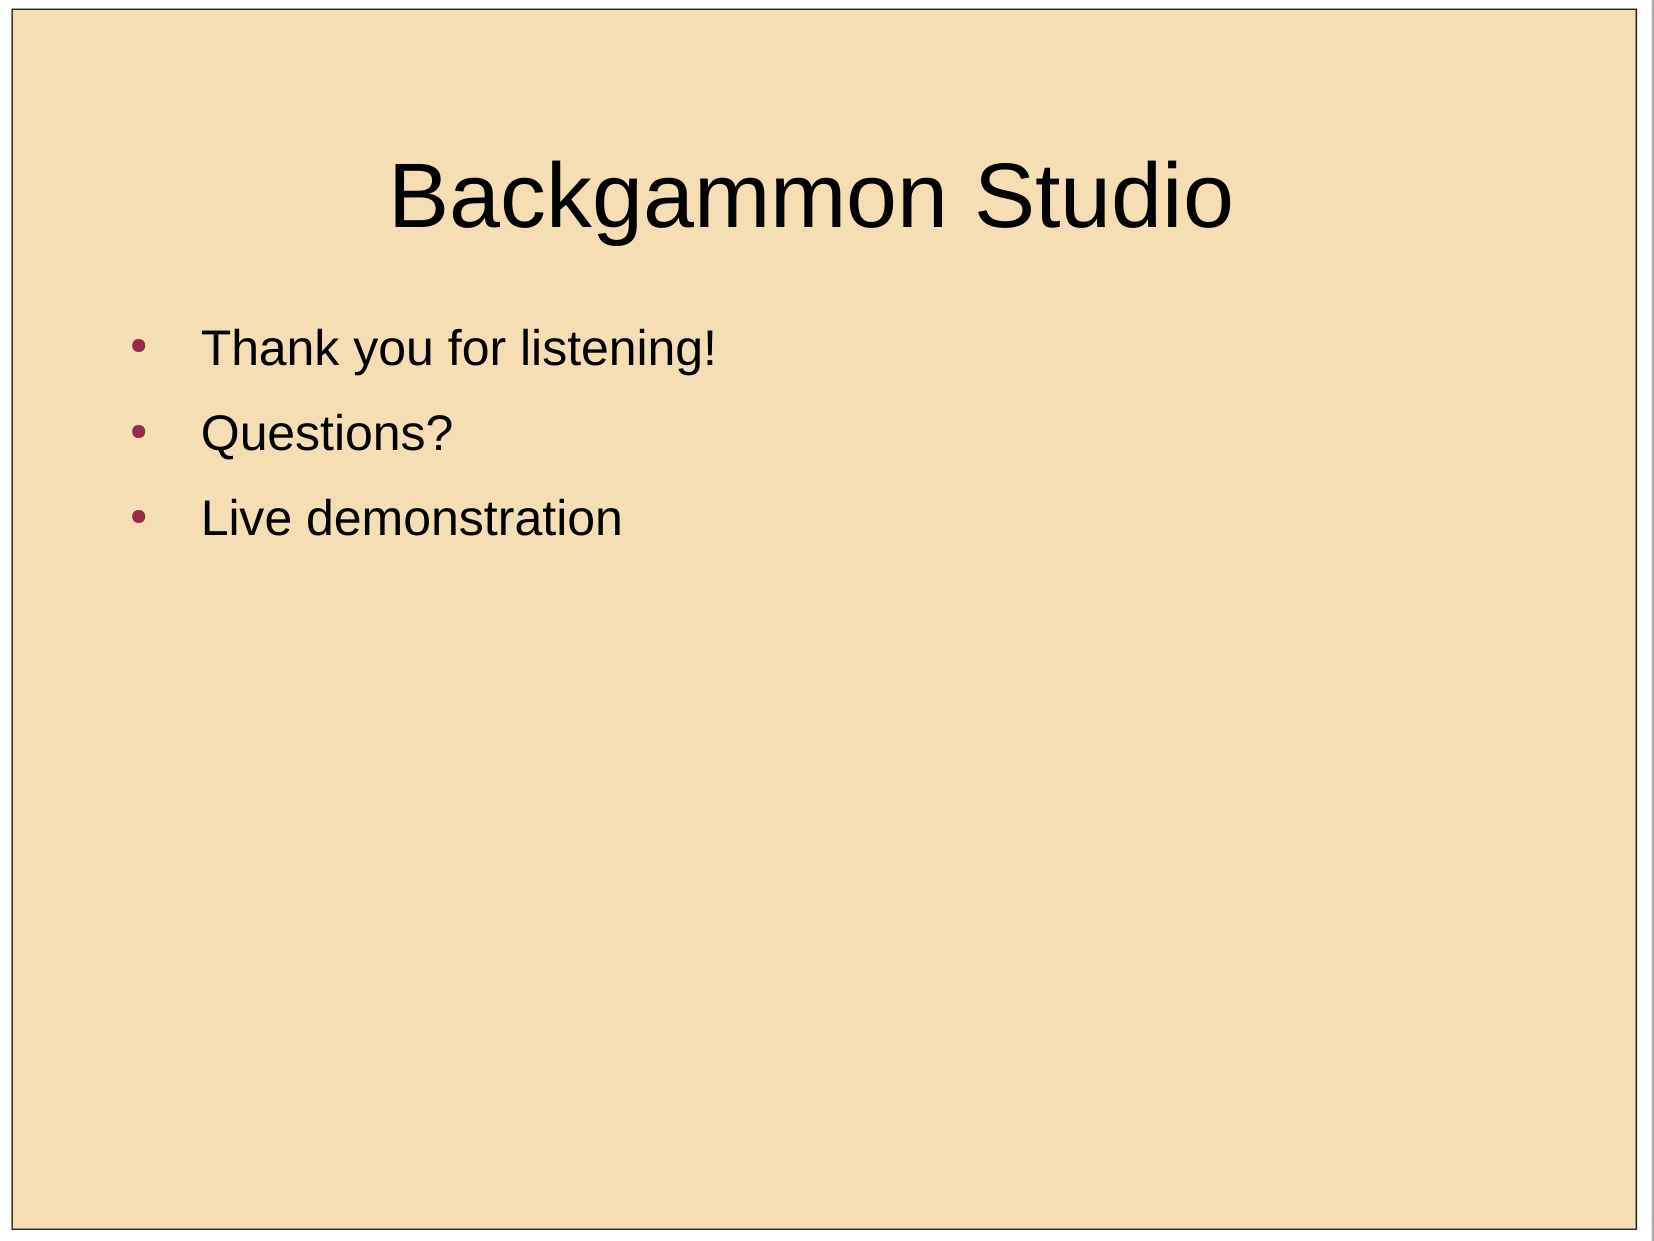

# Backgammon Studio
Thank you for listening!
Questions?
Live demonstration